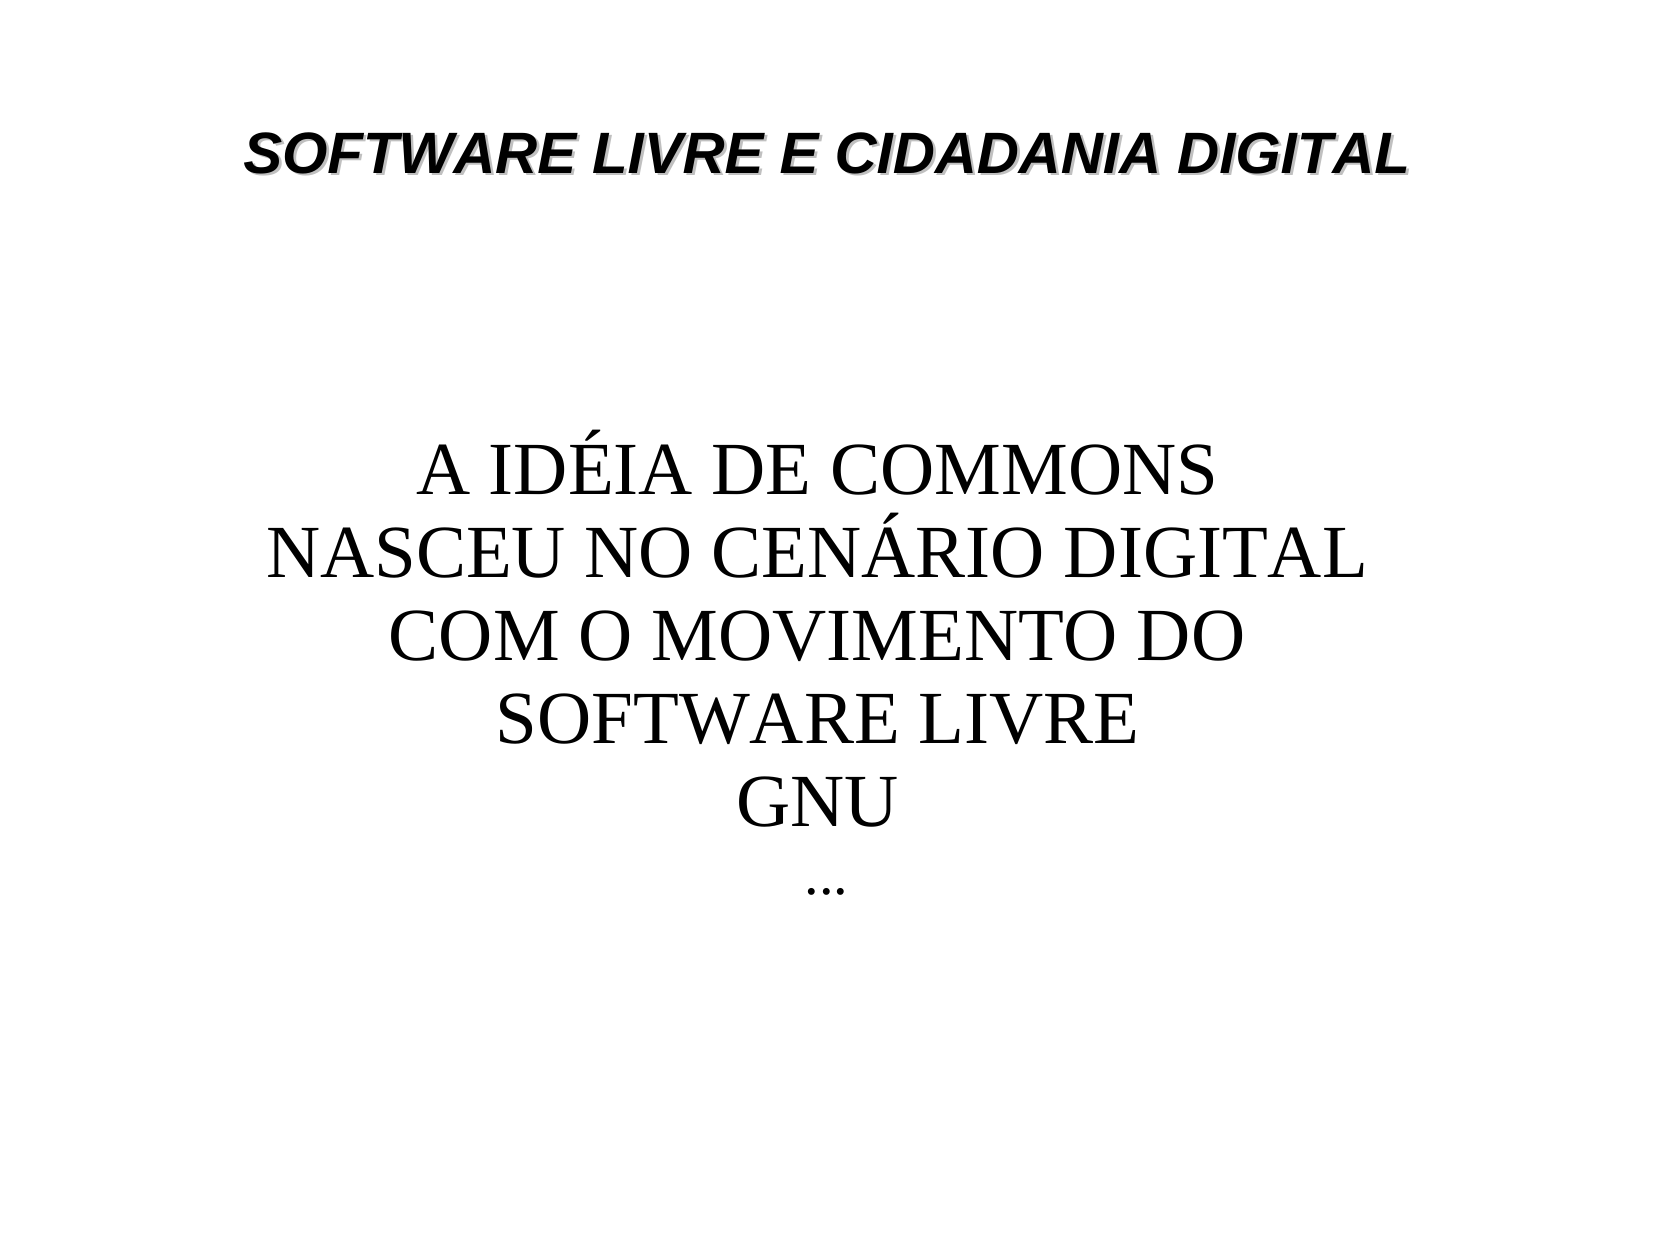

# SOFTWARE LIVRE E CIDADANIA DIGITAL
A IDÉIA DE COMMONS
NASCEU NO CENÁRIO DIGITAL
COM O MOVIMENTO DO
SOFTWARE LIVRE
GNU
...